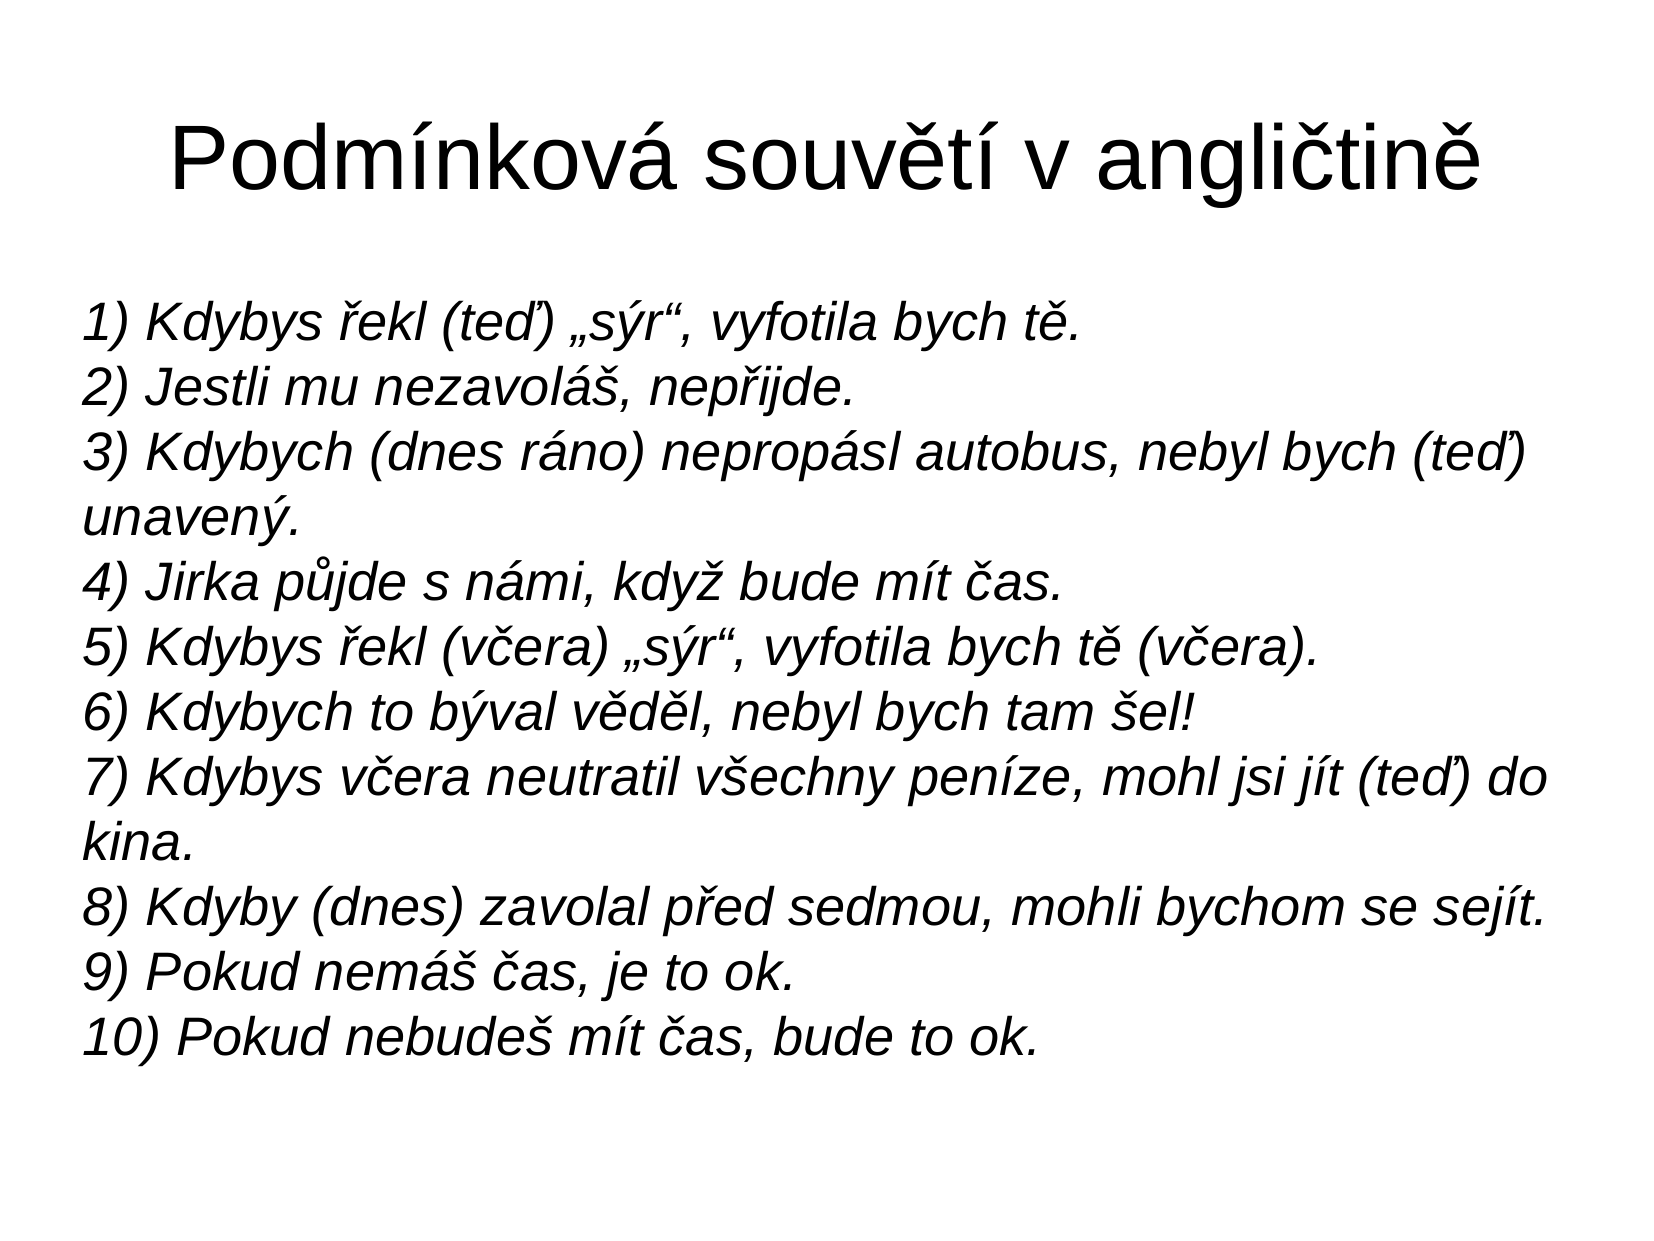

Podmínková souvětí v angličtině
1) Kdybys řekl (teď) „sýr“, vyfotila bych tě.
2) Jestli mu nezavoláš, nepřijde.
3) Kdybych (dnes ráno) nepropásl autobus, nebyl bych (teď) unavený.
4) Jirka půjde s námi, když bude mít čas.
5) Kdybys řekl (včera) „sýr“, vyfotila bych tě (včera).
6) Kdybych to býval věděl, nebyl bych tam šel!
7) Kdybys včera neutratil všechny peníze, mohl jsi jít (teď) do kina.
8) Kdyby (dnes) zavolal před sedmou, mohli bychom se sejít.
9) Pokud nemáš čas, je to ok.
10) Pokud nebudeš mít čas, bude to ok.